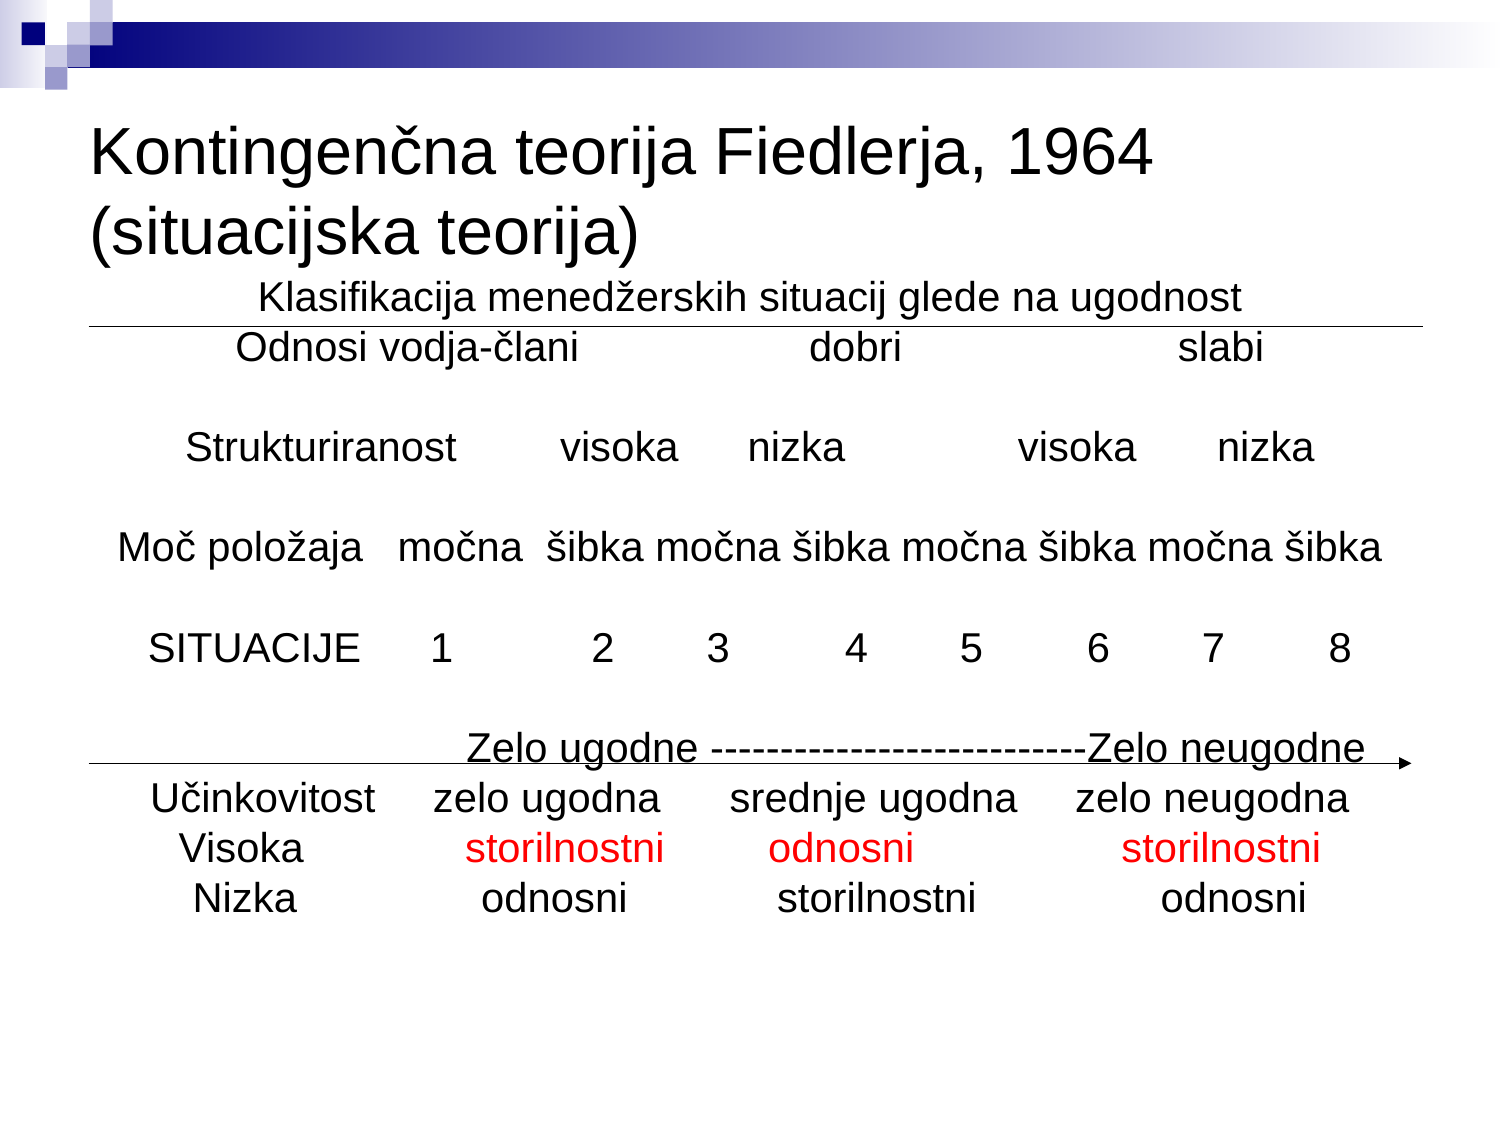

# Kontingenčna teorija Fiedlerja, 1964 (situacijska teorija)
| Klasifikacija menedžerskih situacij glede na ugodnost Odnosi vodja-člani dobri slabi Strukturiranost visoka nizka visoka nizka Moč položaja močna šibka močna šibka močna šibka močna šibka SITUACIJE 1 2 3 4 5 6 7 8 Zelo ugodne ---------------------------Zelo neugodne Učinkovitost zelo ugodna srednje ugodna zelo neugodna Visoka storilnostni odnosni storilnostni Nizka odnosni storilnostni odnosni |
| --- |